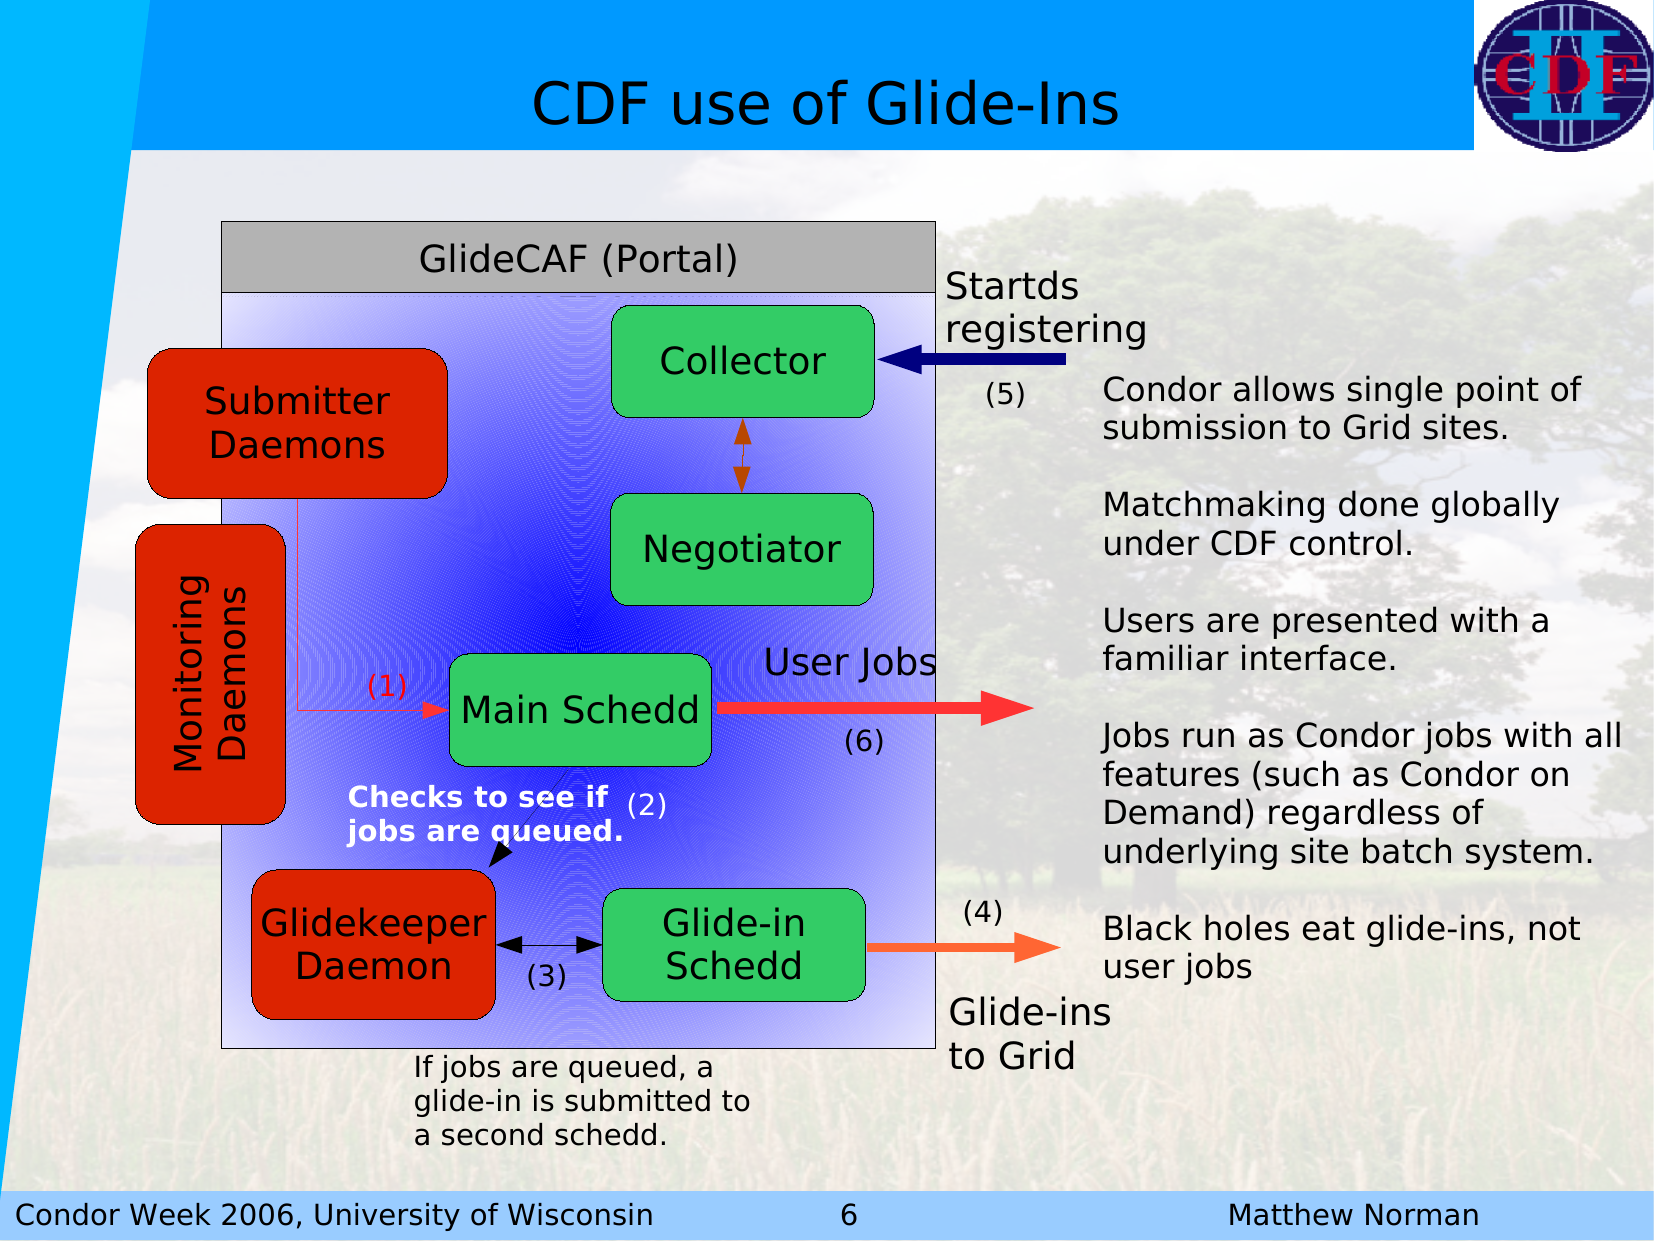

CDF use of Glide-Ins
GlideCAF (Portal)
Startds
registering
Collector
Submitter
Daemons
Condor allows single point of submission to Grid sites.
Matchmaking done globally under CDF control.
Users are presented with a familiar interface.
Jobs run as Condor jobs with all features (such as Condor on Demand) regardless of underlying site batch system.
Black holes eat glide-ins, not user jobs
(5)
Negotiator
Monitoring
Daemons
User Jobs
Main Schedd
(1)
(6)
Checks to see if jobs are queued.
(2)
Glidekeeper
Daemon
(4)
Glide-in
Schedd
(3)
Glide-ins
to Grid
If jobs are queued, a glide-in is submitted to a second schedd.